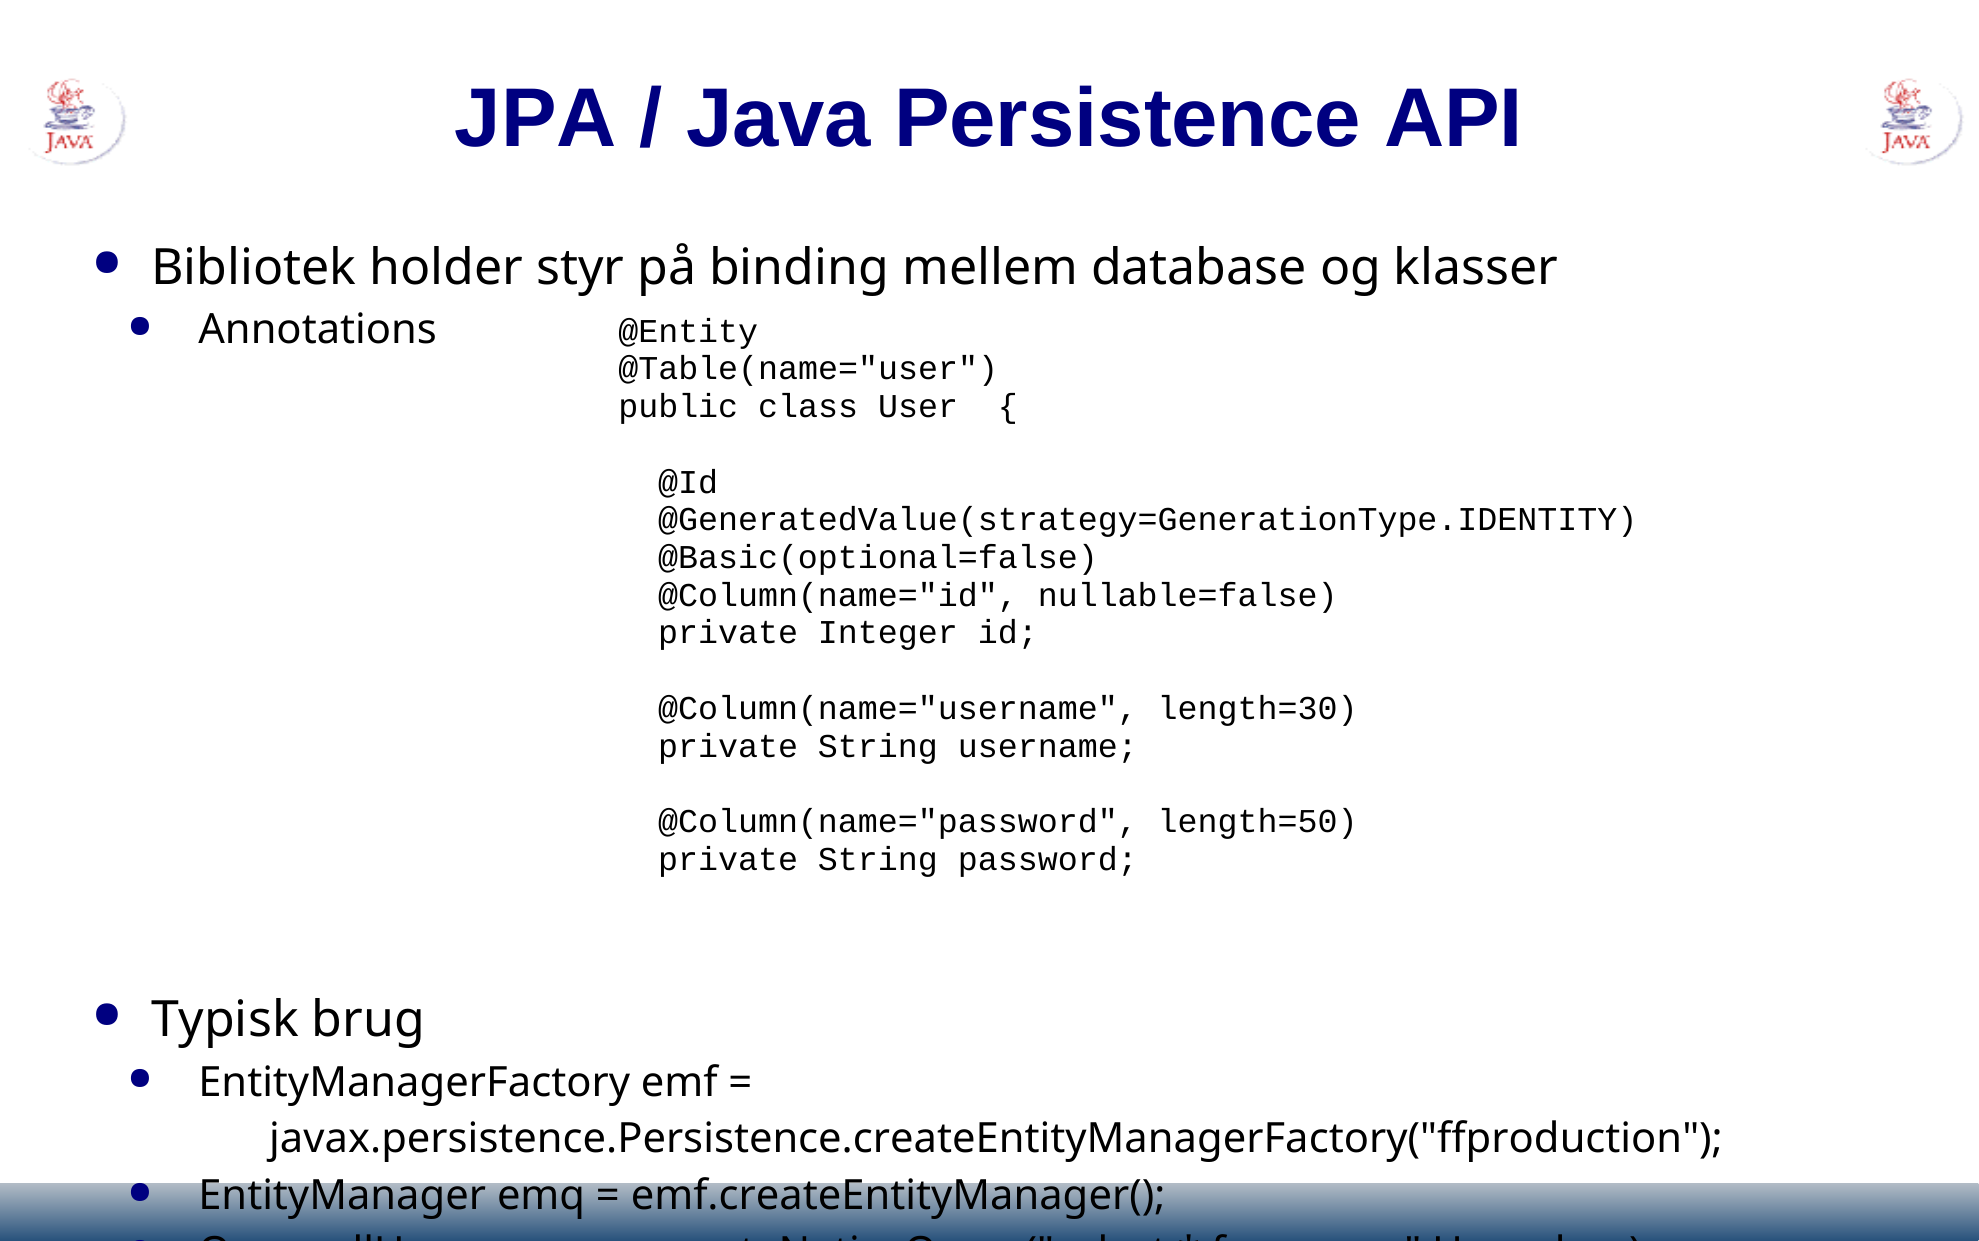

# JPA / Java Persistence API
Bibliotek holder styr på binding mellem database og klasser
Annotations
Typisk brug
EntityManagerFactory emf = javax.persistence.Persistence.createEntityManagerFactory("ffproduction");
EntityManager emq = emf.createEntityManager();
Query allUsersq = emq.createNativeQuery("select * from user",User.class);
List<User> allUsers = allUsersq.getResultList();
@Entity
@Table(name="user")
public class User {
 @Id
 @GeneratedValue(strategy=GenerationType.IDENTITY)
 @Basic(optional=false)
 @Column(name="id", nullable=false)
 private Integer id;
 @Column(name="username", length=30)
 private String username;
 @Column(name="password", length=50)
 private String password;